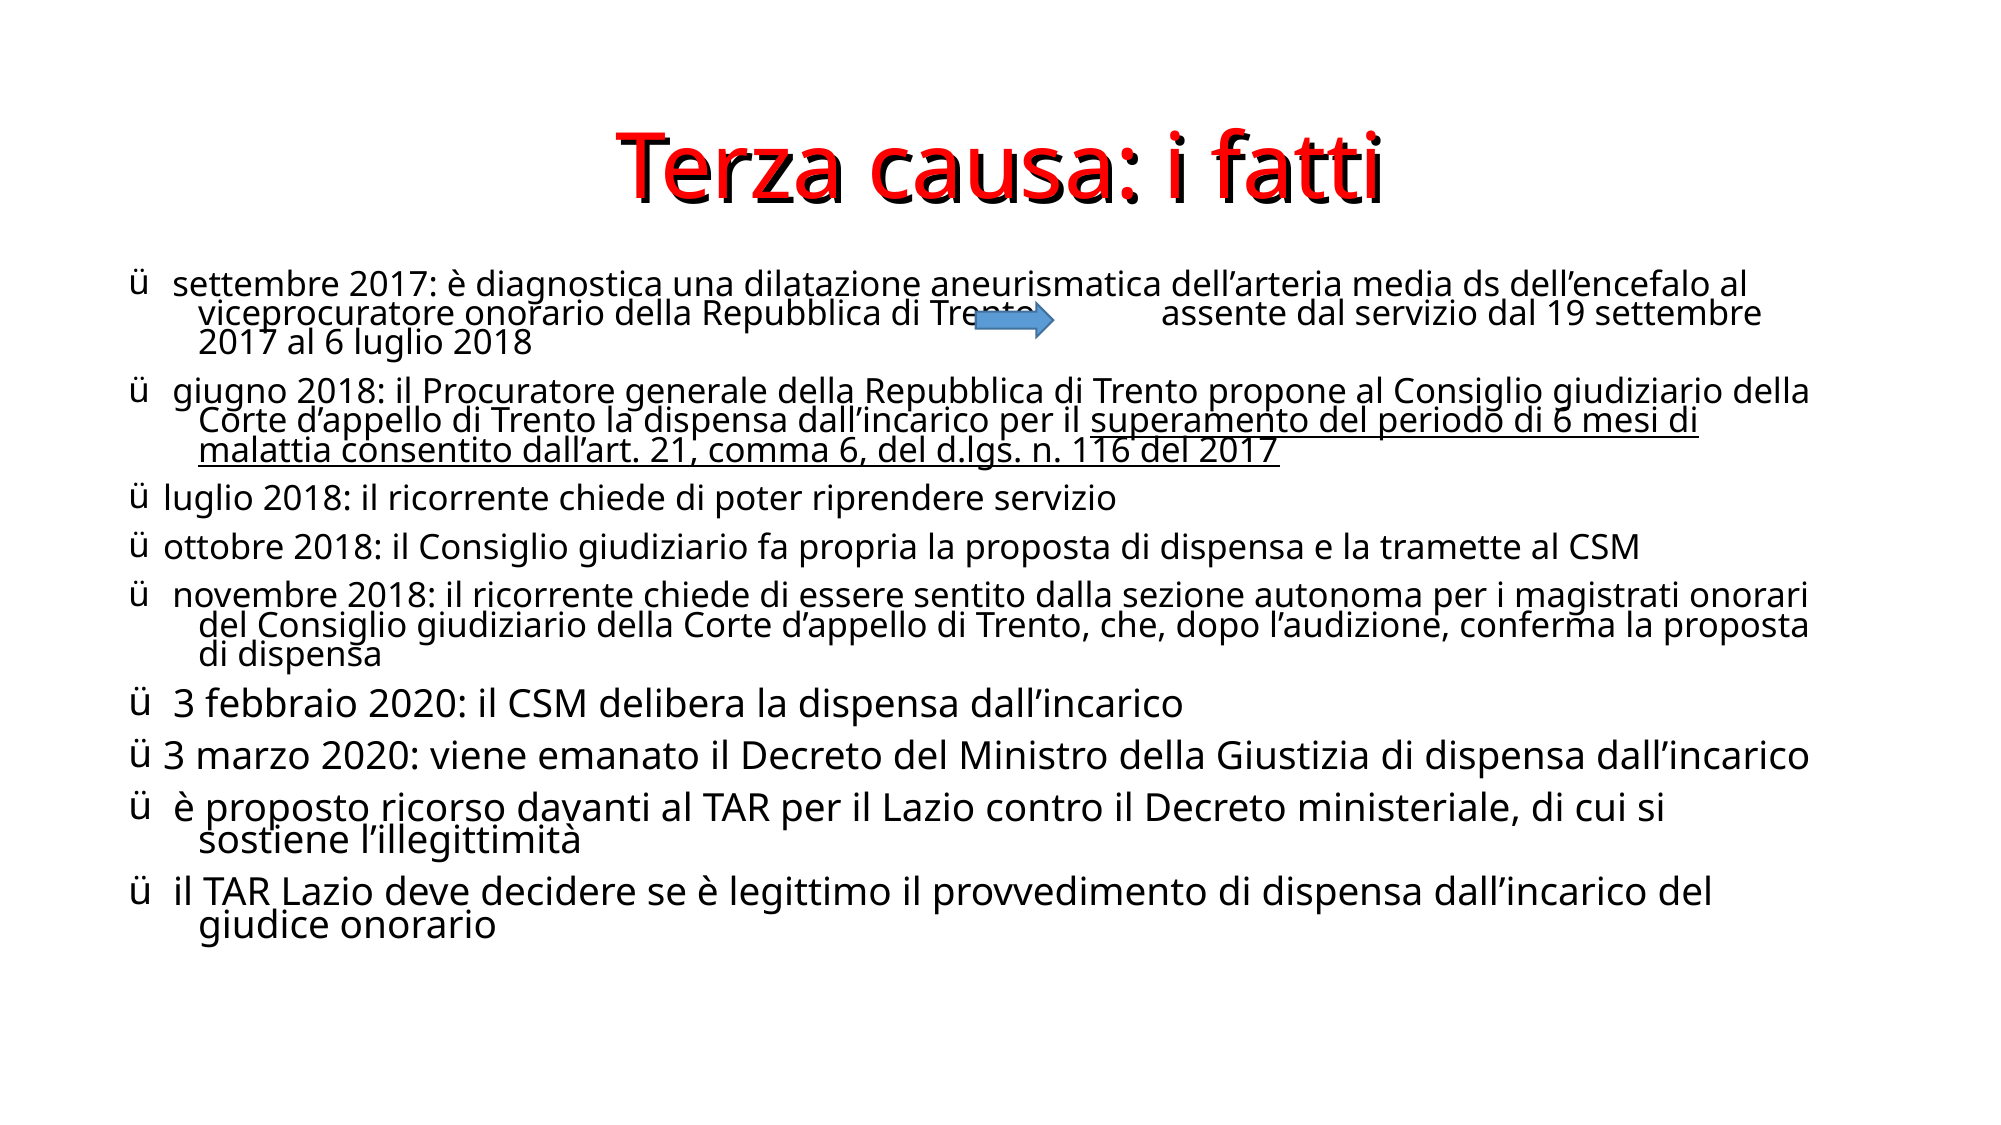

# Terza causa: i fatti
 settembre 2017: è diagnostica una dilatazione aneurismatica dell’arteria media ds dell’encefalo al viceprocuratore onorario della Repubblica di Trento assente dal servizio dal 19 settembre 2017 al 6 luglio 2018
 giugno 2018: il Procuratore generale della Repubblica di Trento propone al Consiglio giudiziario della Corte d’appello di Trento la dispensa dall’incarico per il superamento del periodo di 6 mesi di malattia consentito dall’art. 21, comma 6, del d.lgs. n. 116 del 2017
luglio 2018: il ricorrente chiede di poter riprendere servizio
ottobre 2018: il Consiglio giudiziario fa propria la proposta di dispensa e la tramette al CSM
 novembre 2018: il ricorrente chiede di essere sentito dalla sezione autonoma per i magistrati onorari del Consiglio giudiziario della Corte d’appello di Trento, che, dopo l’audizione, conferma la proposta di dispensa
 3 febbraio 2020: il CSM delibera la dispensa dall’incarico
3 marzo 2020: viene emanato il Decreto del Ministro della Giustizia di dispensa dall’incarico
 è proposto ricorso davanti al TAR per il Lazio contro il Decreto ministeriale, di cui si sostiene l’illegittimità
 il TAR Lazio deve decidere se è legittimo il provvedimento di dispensa dall’incarico del giudice onorario